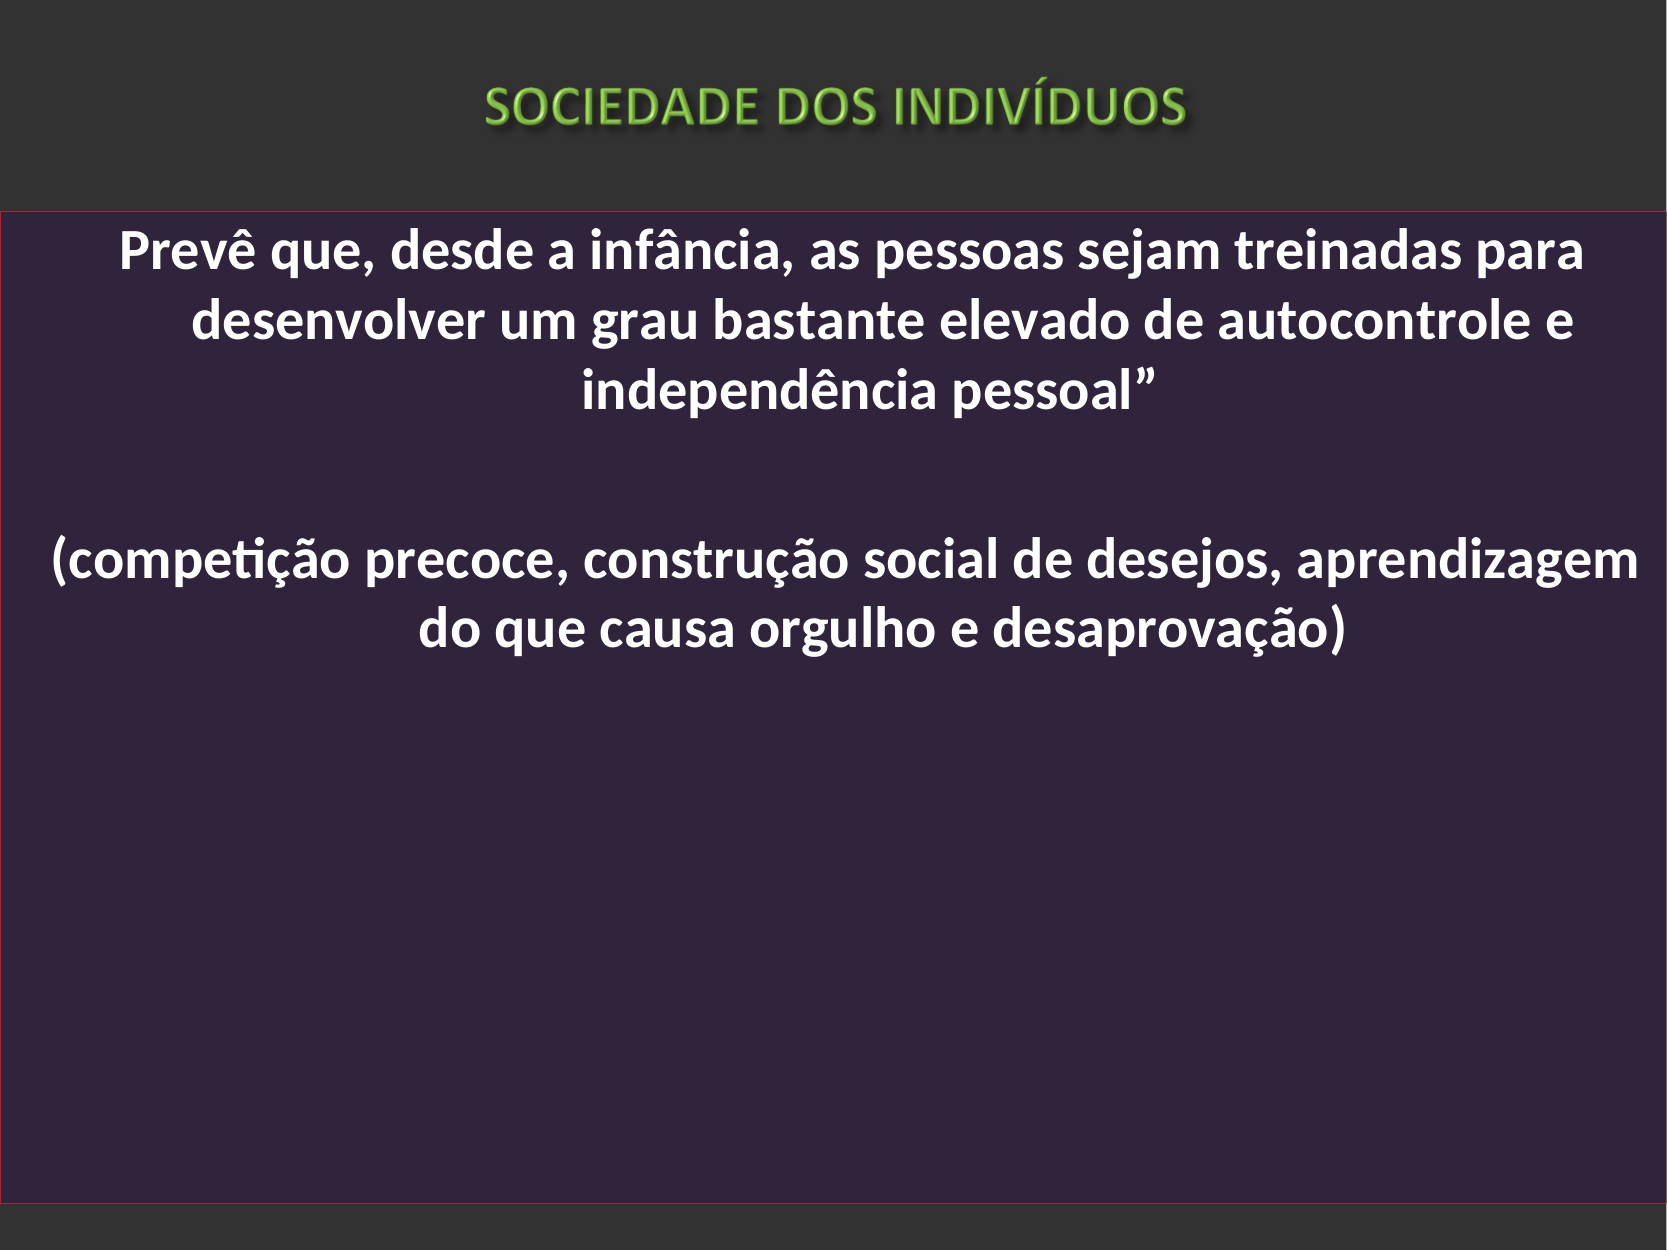

# Prevê que, desde a infância, as pessoas sejam treinadas para desenvolver um grau bastante elevado de autocontrole e independência pessoal”
(competição precoce, construção social de desejos, aprendizagem do que causa orgulho e desaprovação)